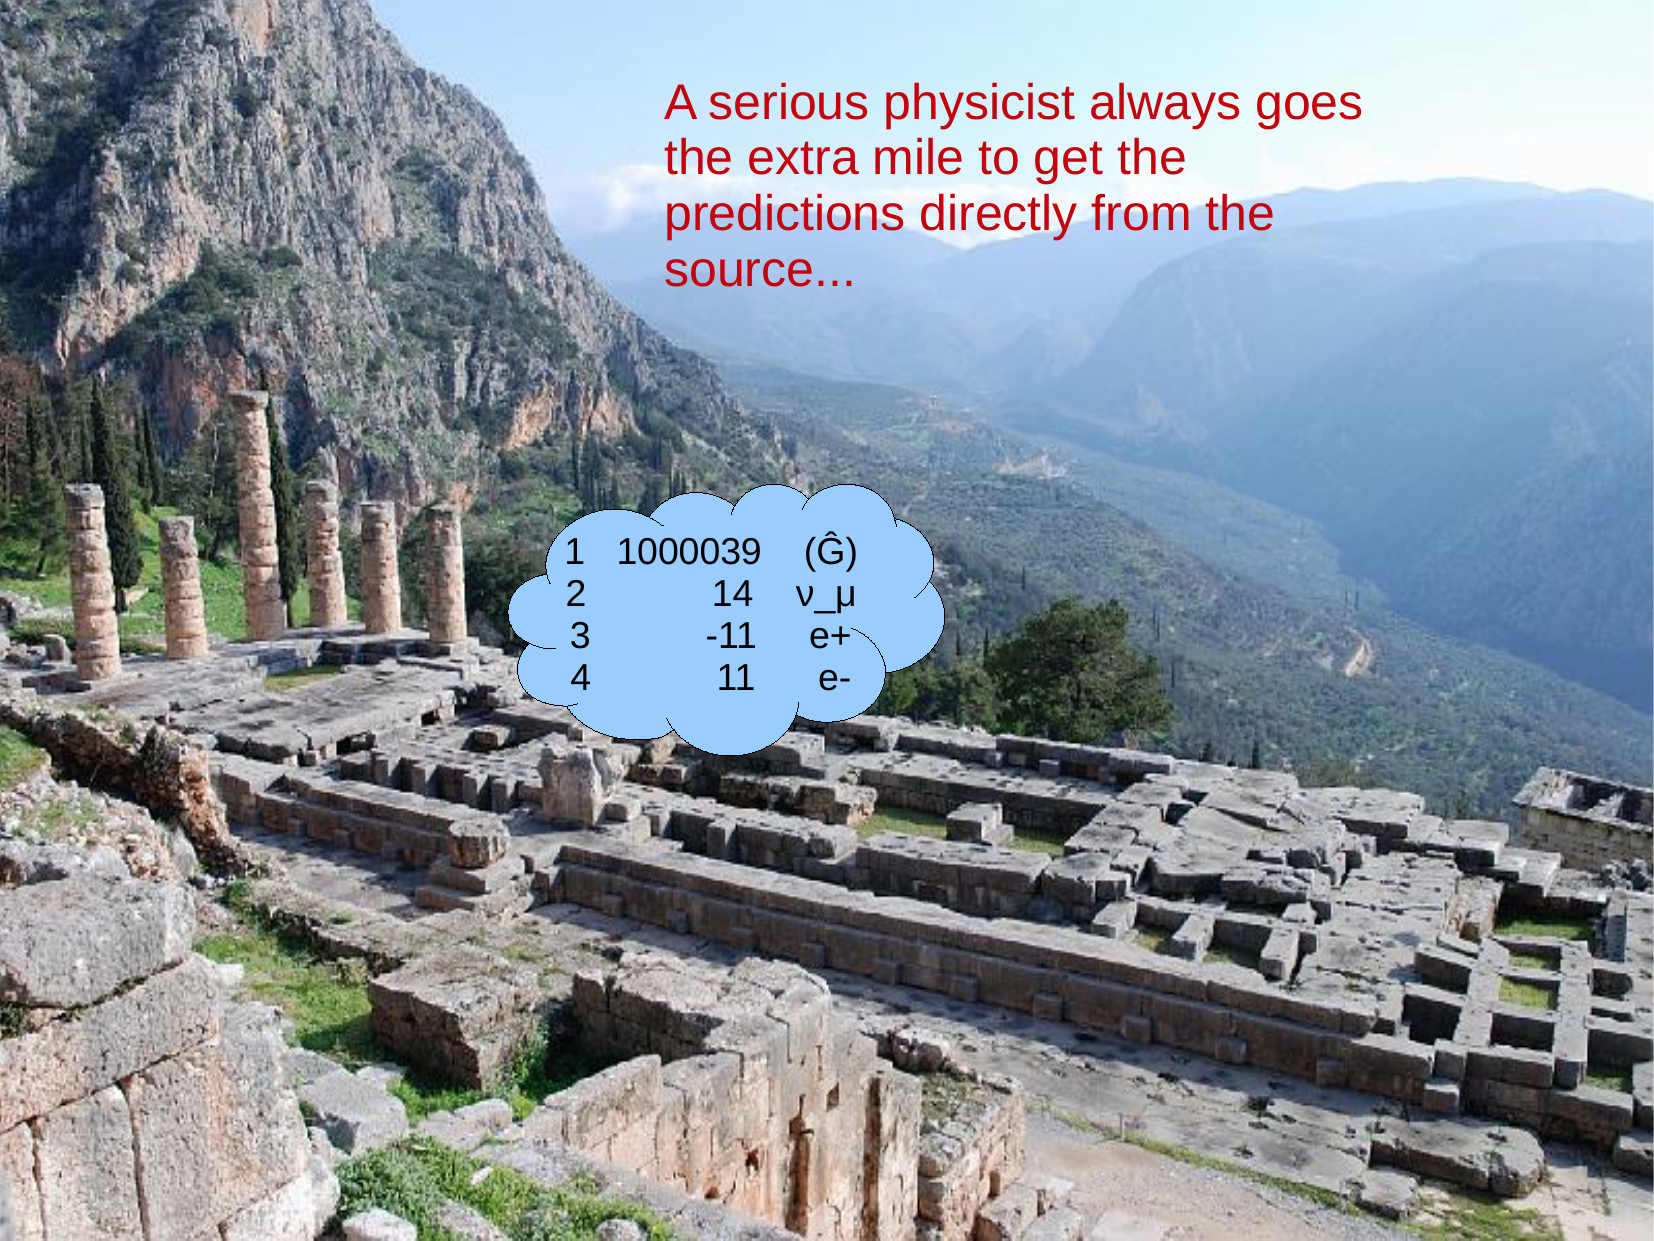

A serious physicist always goes the extra mile to get the predictions directly from the source...
1 1000039 (Ĝ)
2 14 ν_μ
3 -11 e+
4 11 e-